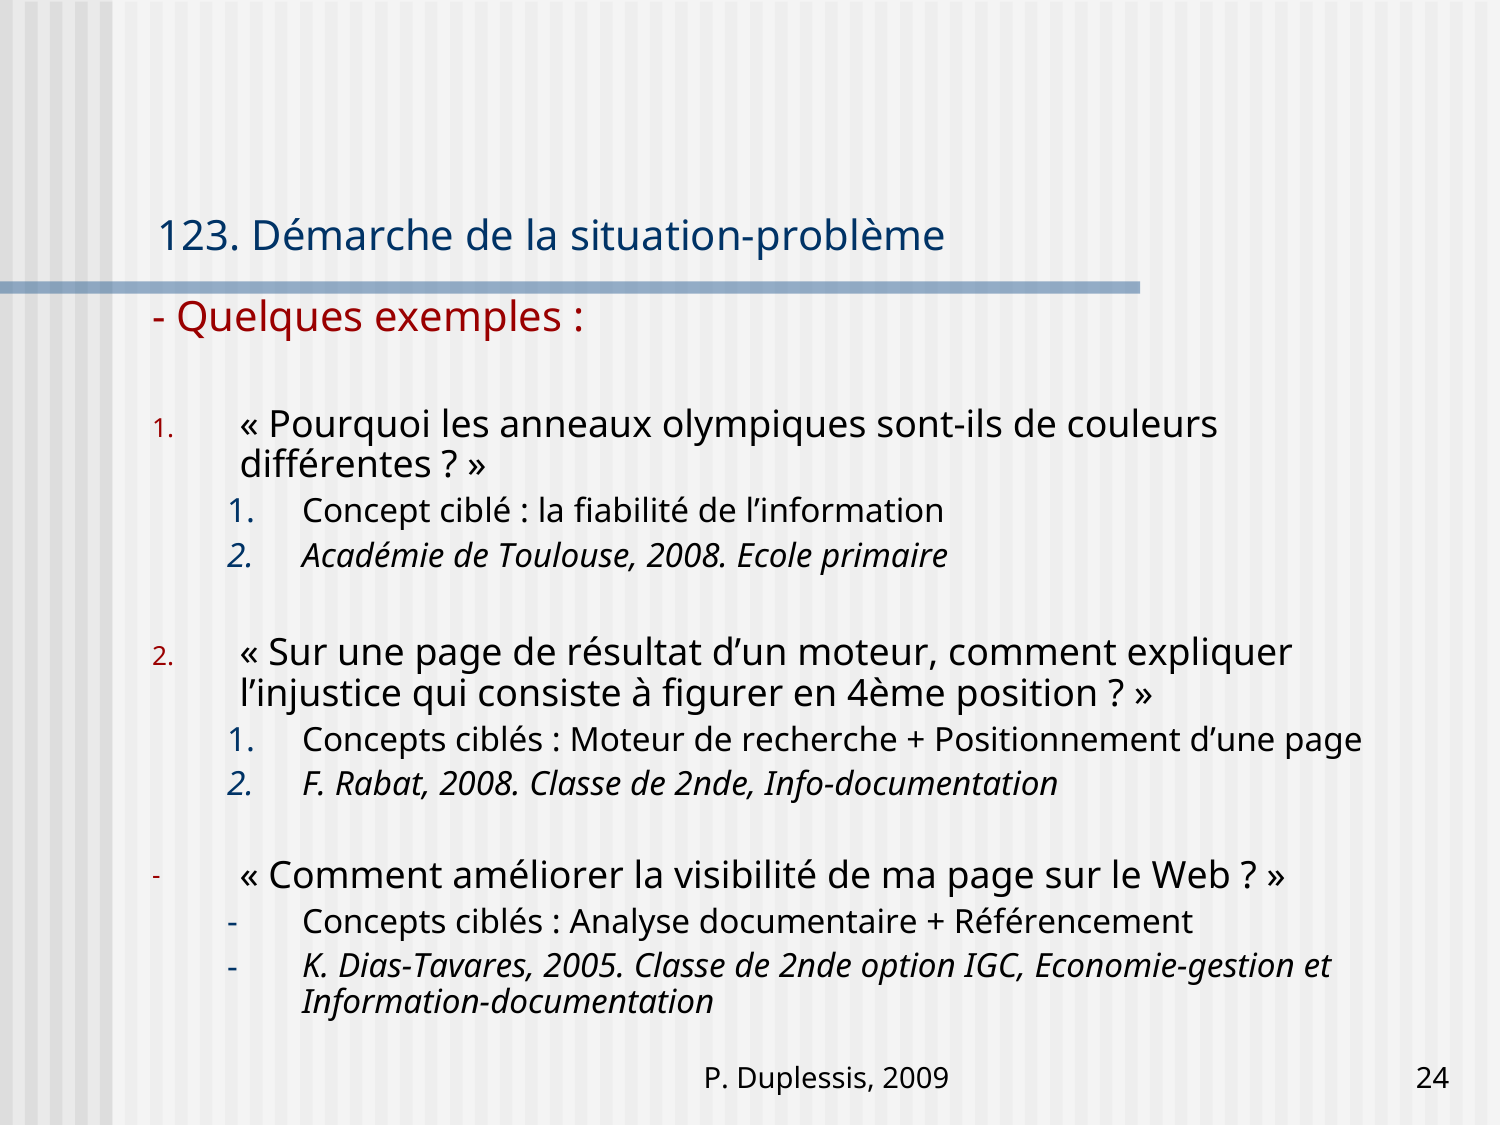

# 123. Démarche de la situation-problème
- Quelques exemples :
« Pourquoi les anneaux olympiques sont-ils de couleurs différentes ? »
Concept ciblé : la fiabilité de l’information
Académie de Toulouse, 2008. Ecole primaire
« Sur une page de résultat d’un moteur, comment expliquer l’injustice qui consiste à figurer en 4ème position ? »
Concepts ciblés : Moteur de recherche + Positionnement d’une page
F. Rabat, 2008. Classe de 2nde, Info-documentation
« Comment améliorer la visibilité de ma page sur le Web ? »
Concepts ciblés : Analyse documentaire + Référencement
K. Dias-Tavares, 2005. Classe de 2nde option IGC, Economie-gestion et Information-documentation
P. Duplessis, 2009
24